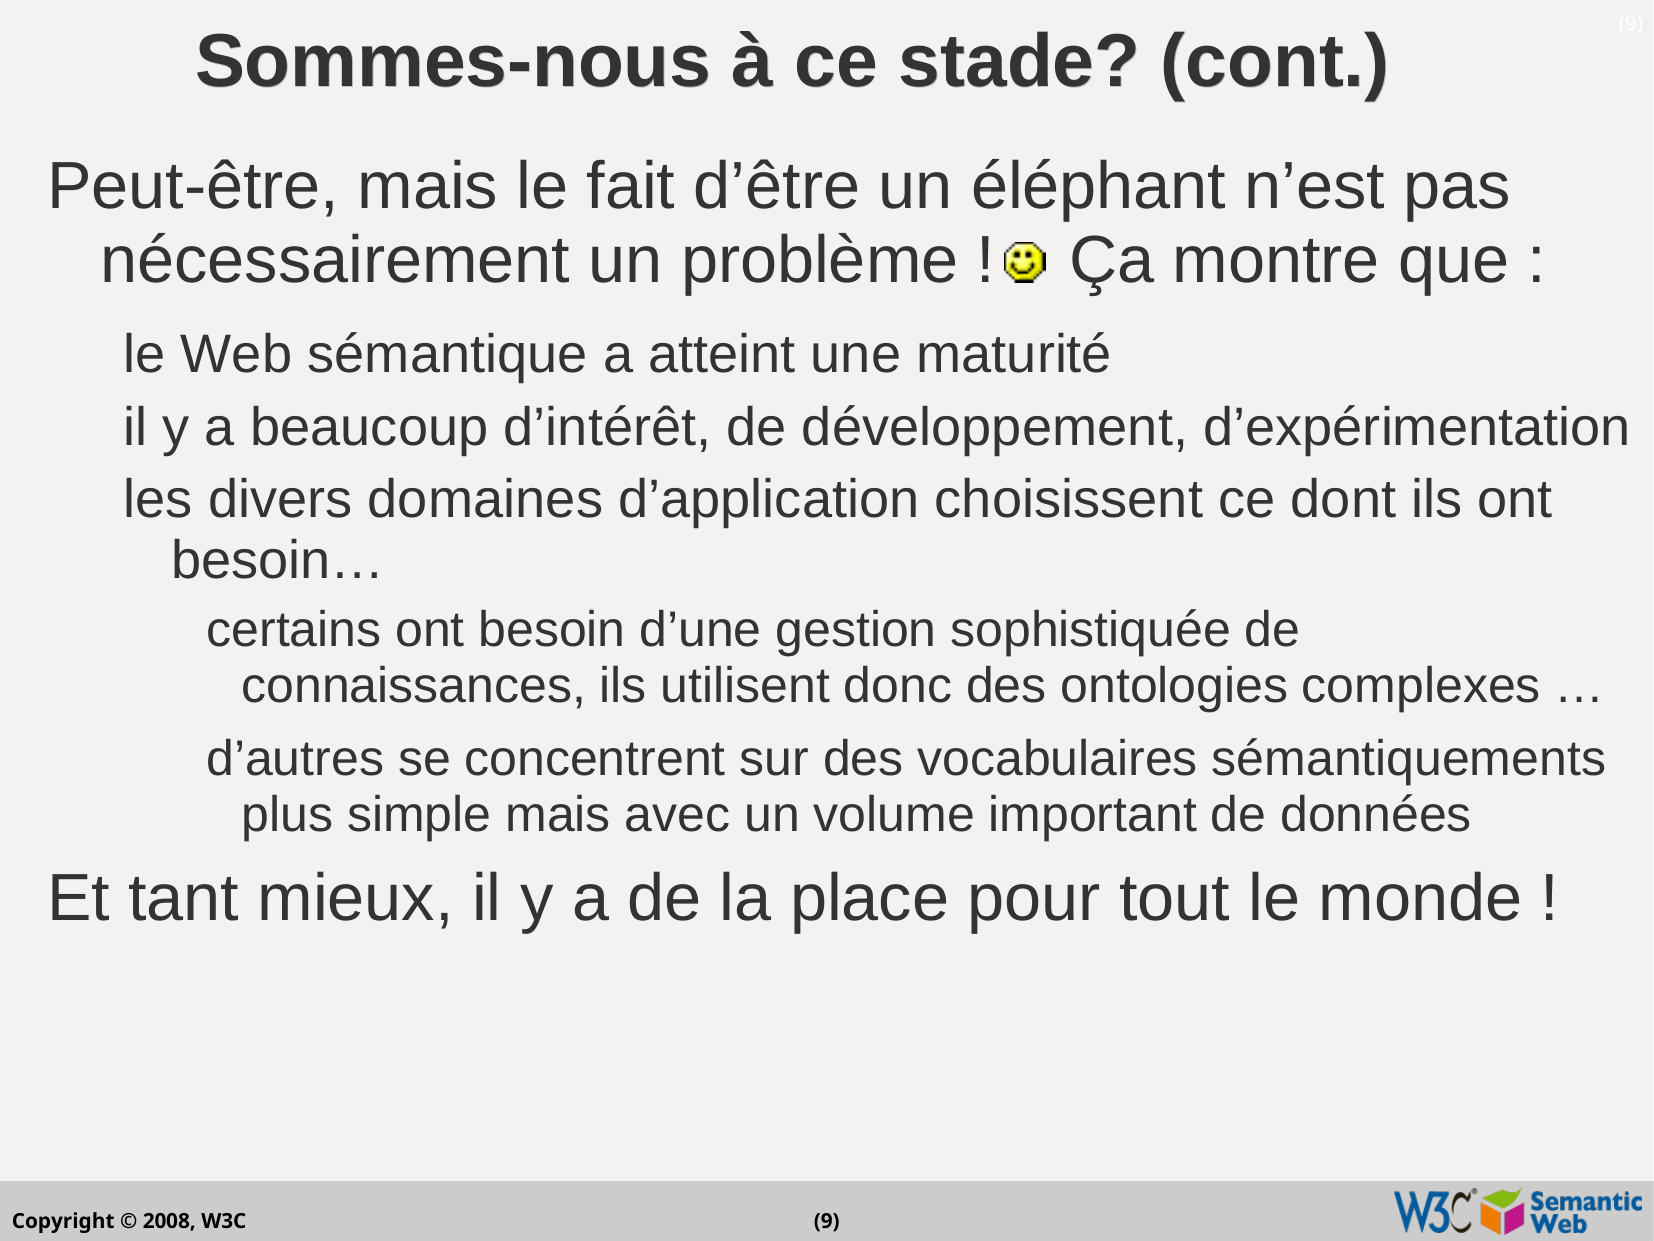

# Sommes-nous à ce stade? (cont.)
Peut-être, mais le fait d’être un éléphant n’est pas nécessairement un problème !    Ça montre que :
le Web sémantique a atteint une maturité
il y a beaucoup d’intérêt, de développement, d’expérimentation
les divers domaines d’application choisissent ce dont ils ont besoin…
certains ont besoin d’une gestion sophistiquée de connaissances, ils utilisent donc des ontologies complexes …
d’autres se concentrent sur des vocabulaires sémantiquements plus simple mais avec un volume important de données
Et tant mieux, il y a de la place pour tout le monde !